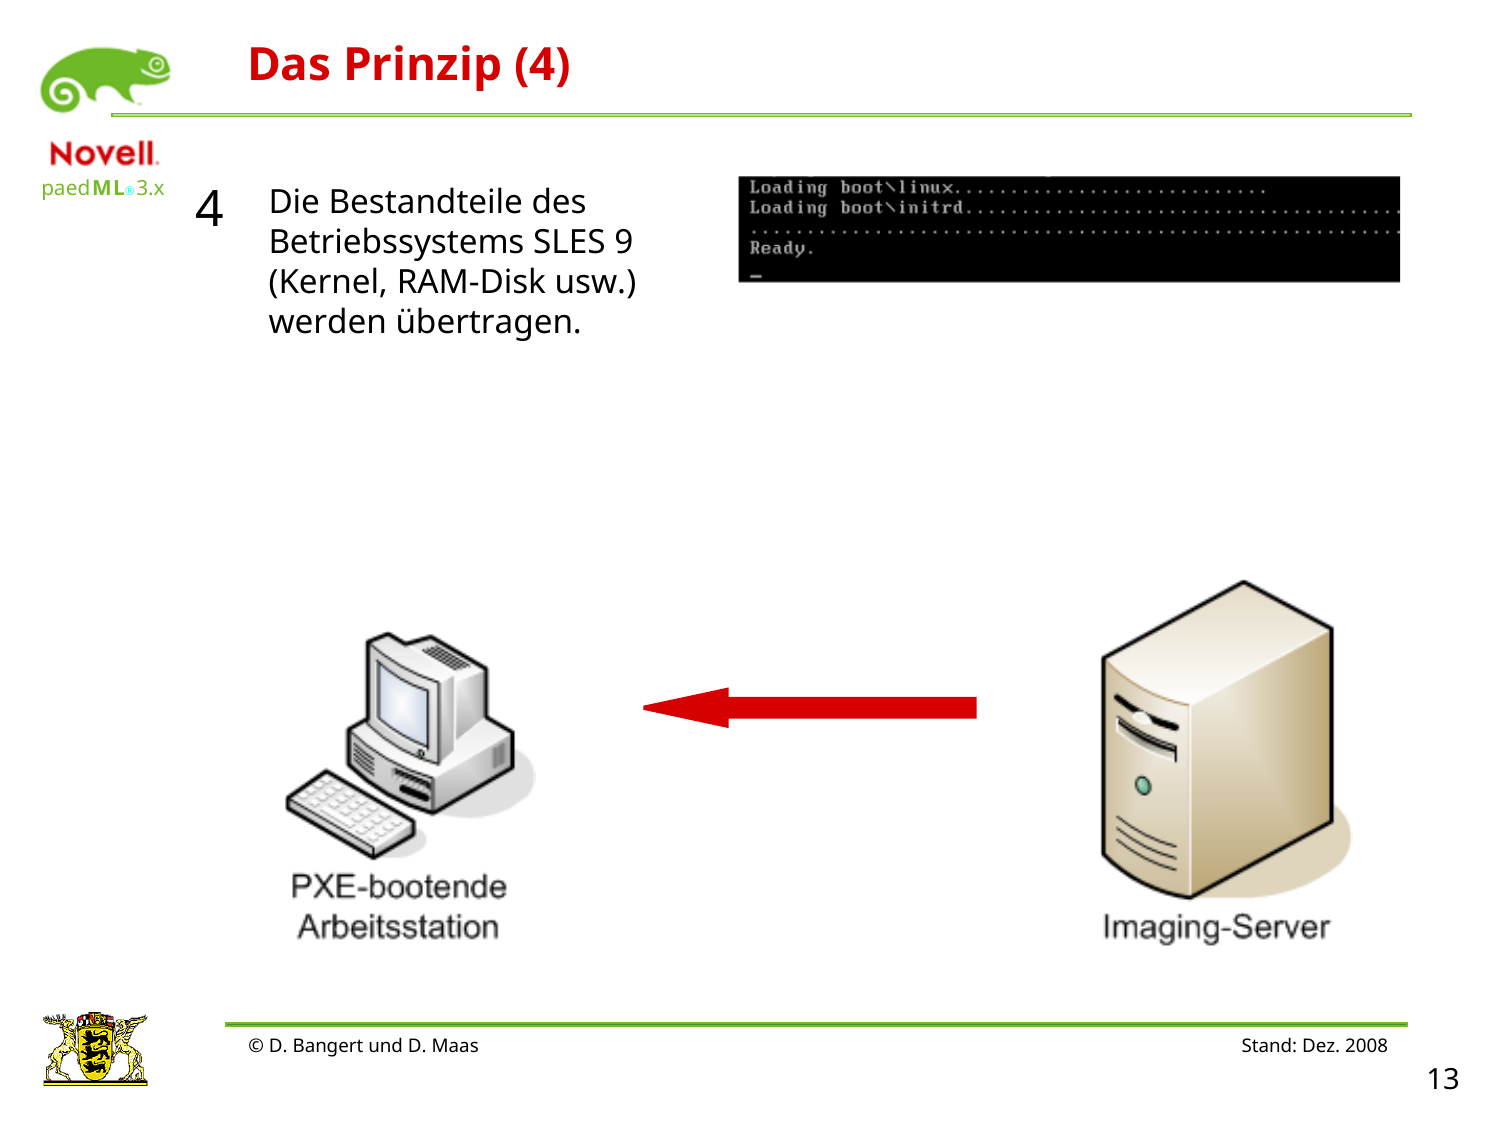

# Das Prinzip (4)‏
4
Die Bestandteile des Betriebssystems SLES 9 (Kernel, RAM-Disk usw.) werden übertragen.
© D. Bangert und D. Maas
Dez. 2008
13